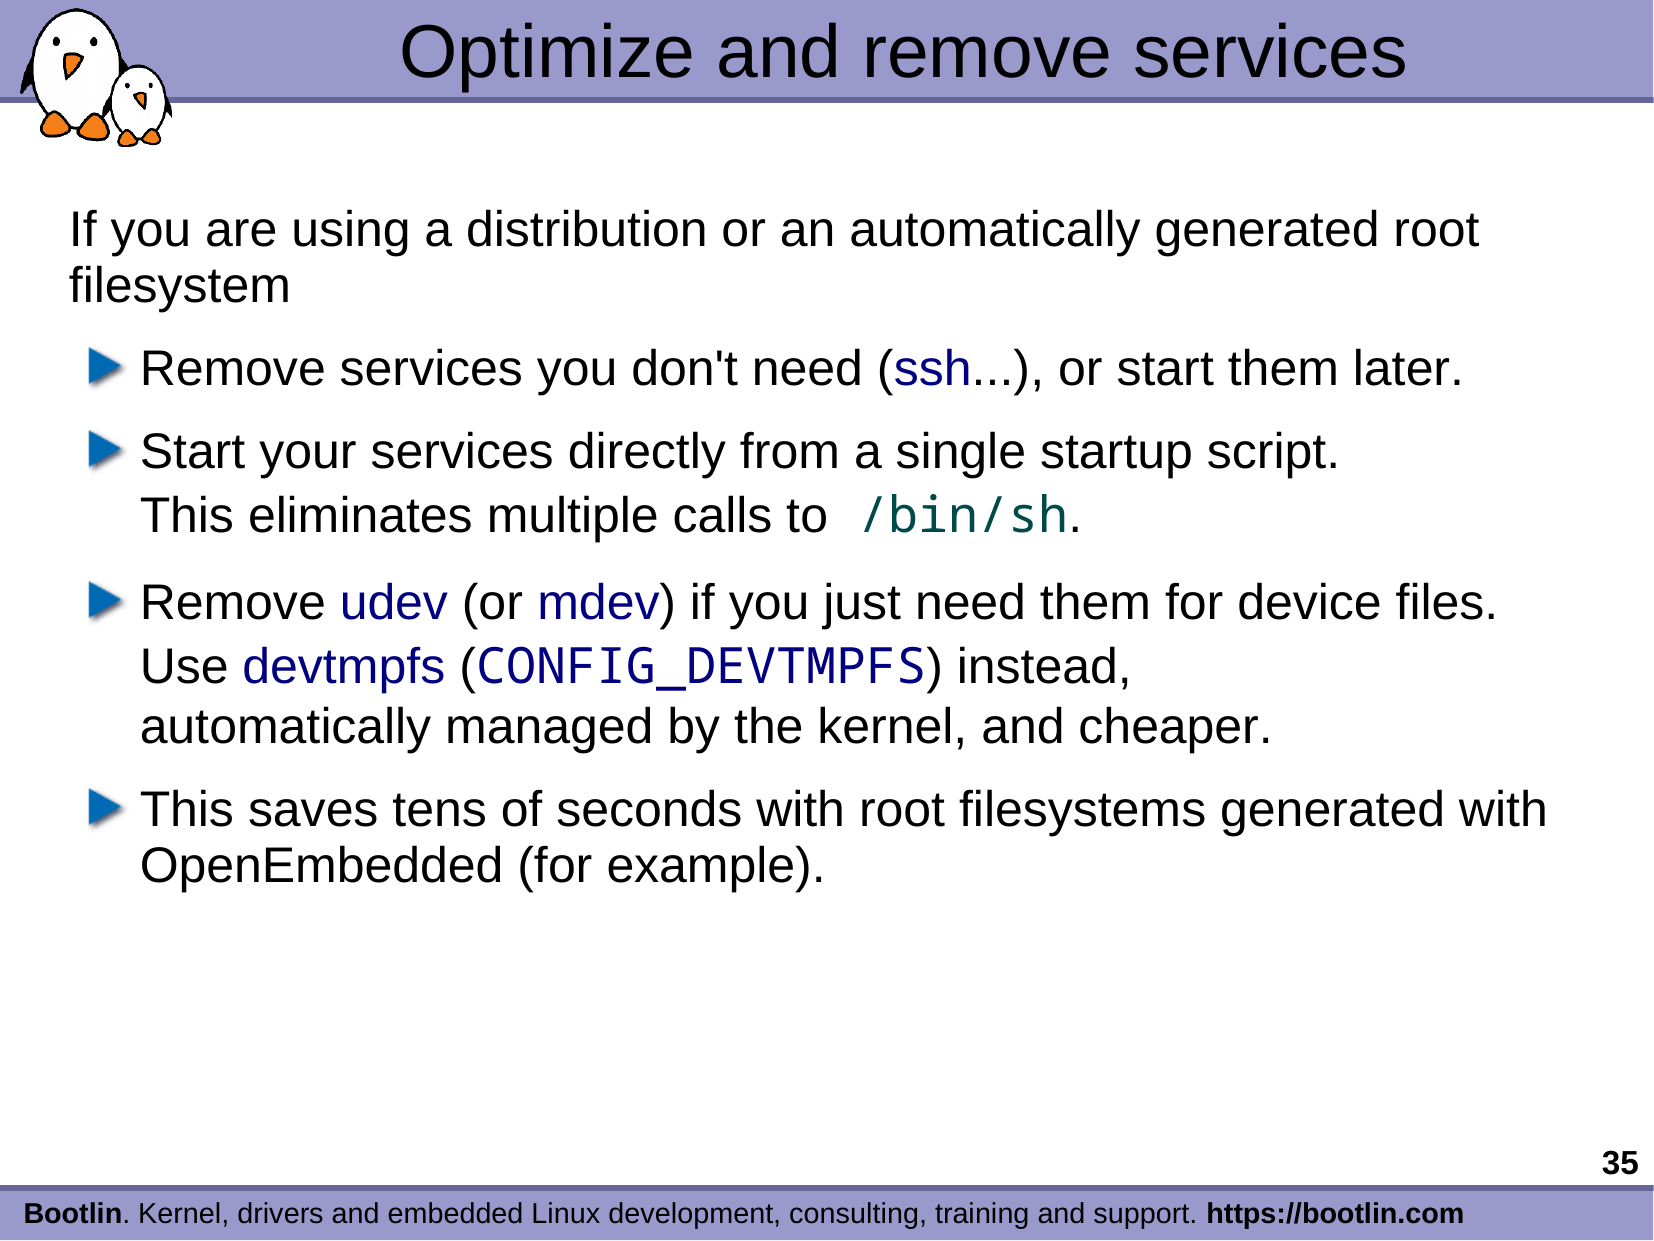

# Optimize and remove services
If you are using a distribution or an automatically generated root filesystem
Remove services you don't need (ssh...), or start them later.
Start your services directly from a single startup script.
This eliminates multiple calls to /bin/sh.
Remove udev (or mdev) if you just need them for device files.
Use devtmpfs (CONFIG_DEVTMPFS) instead,
automatically managed by the kernel, and cheaper.
This saves tens of seconds with root filesystems generated with OpenEmbedded (for example).